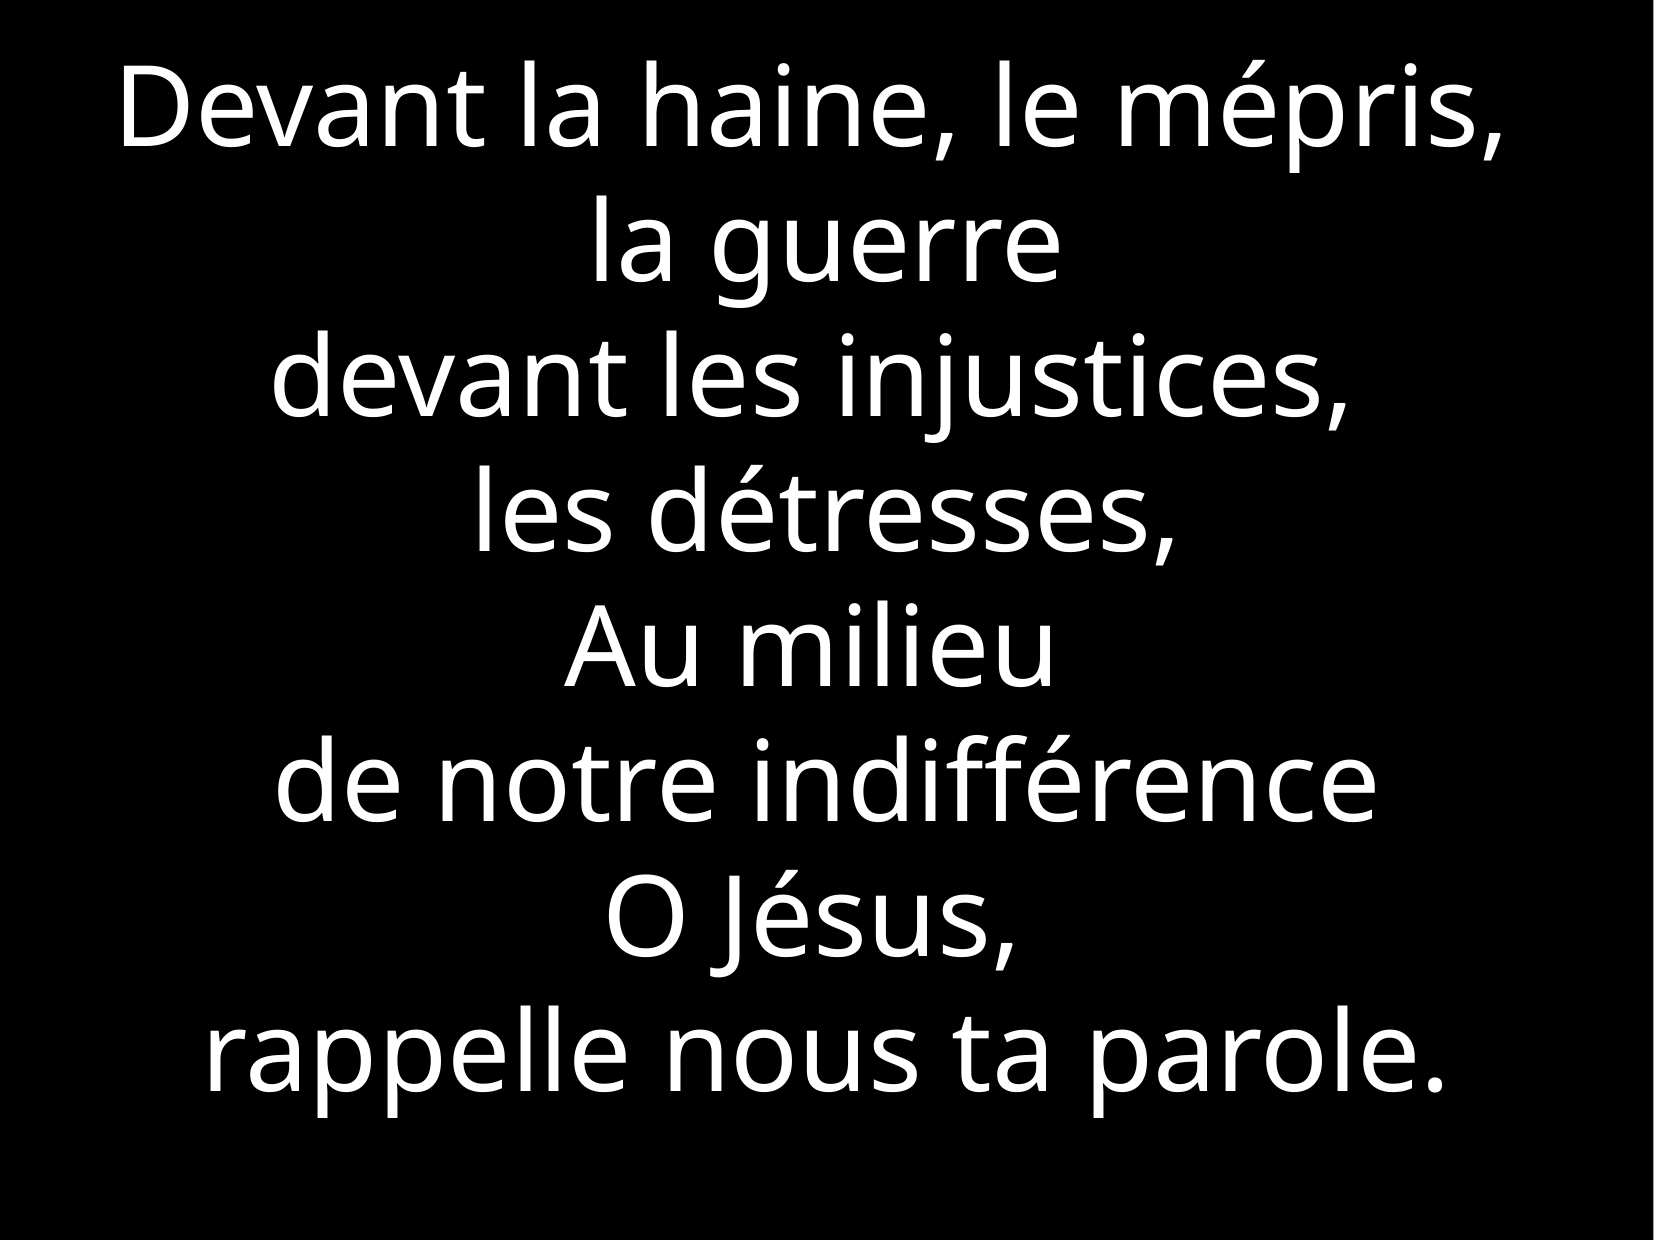

# Devant la haine, le mépris, la guerre devant les injustices, les détresses, Au milieu de notre indifférence O Jésus, rappelle nous ta parole.